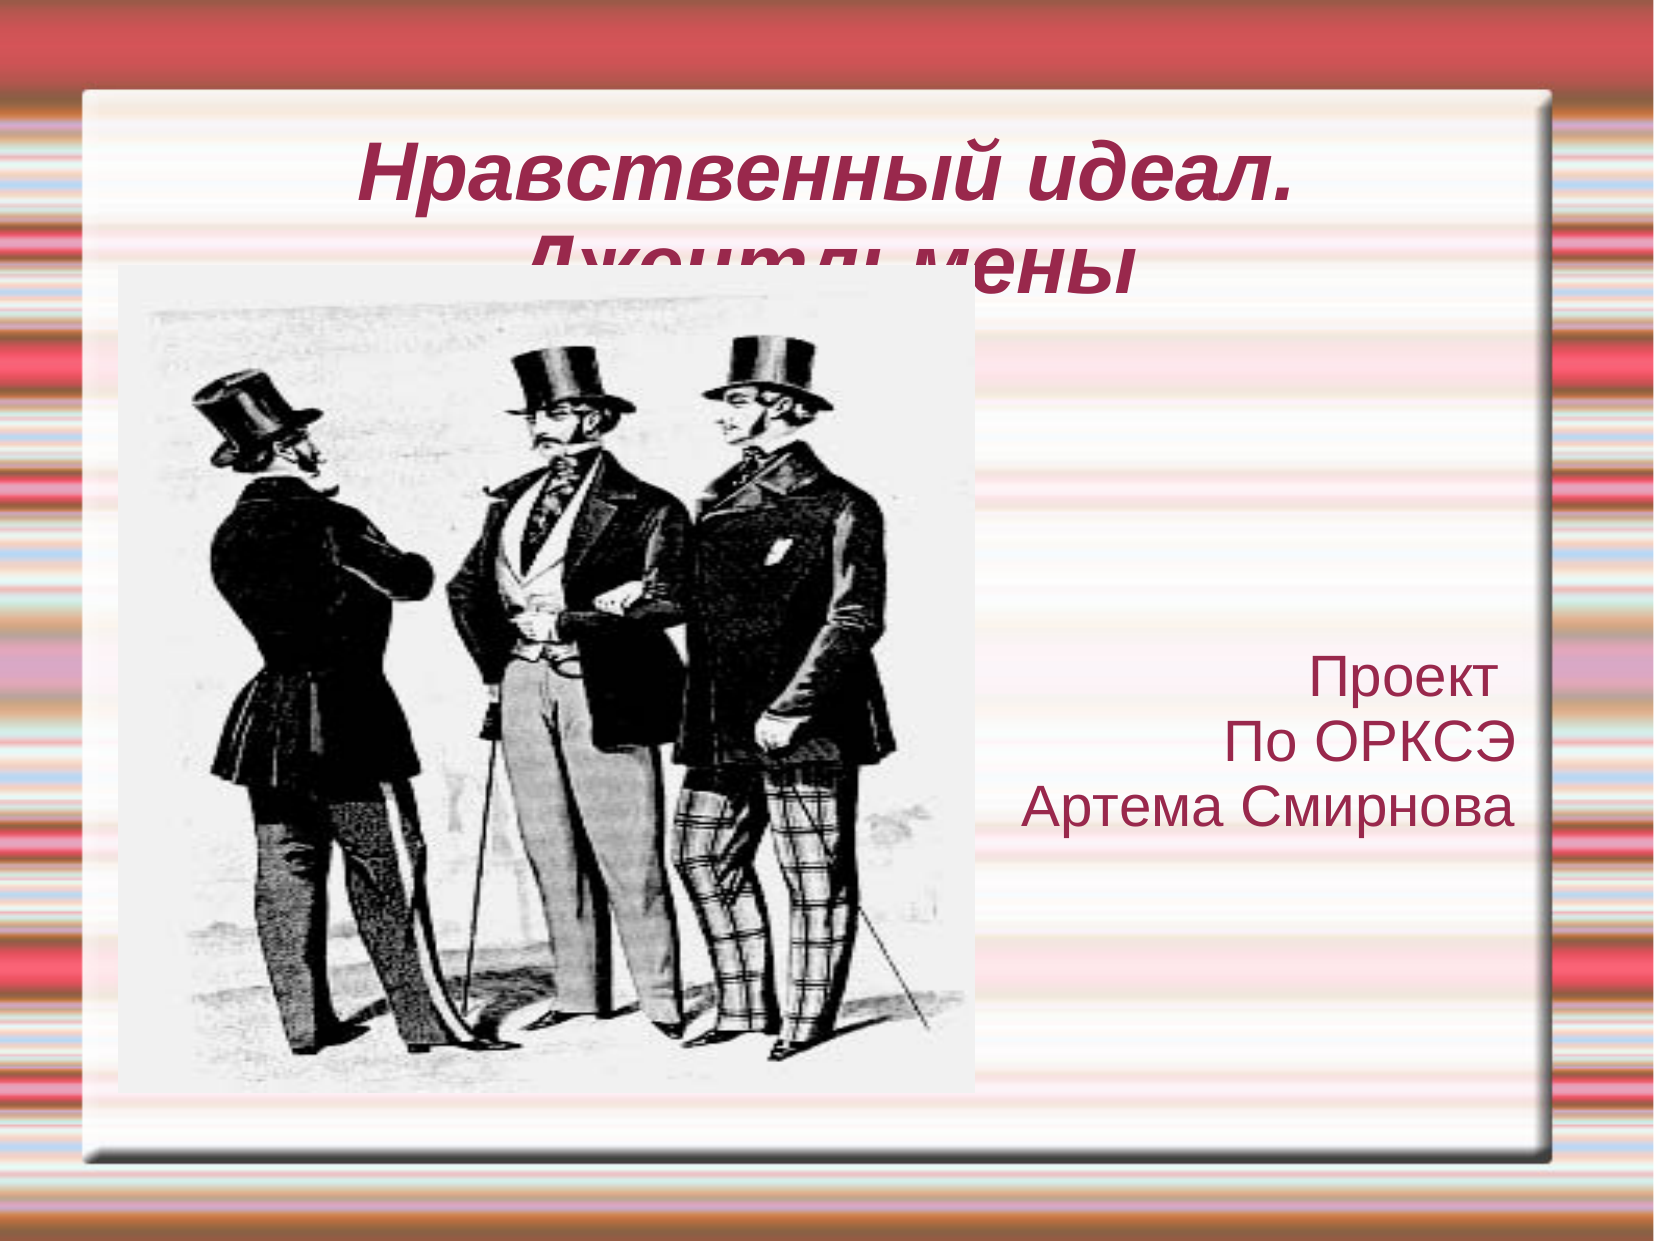

# Нравственный идеал. Джентльмены
Проект
По ОРКСЭ
Артема Смирнова